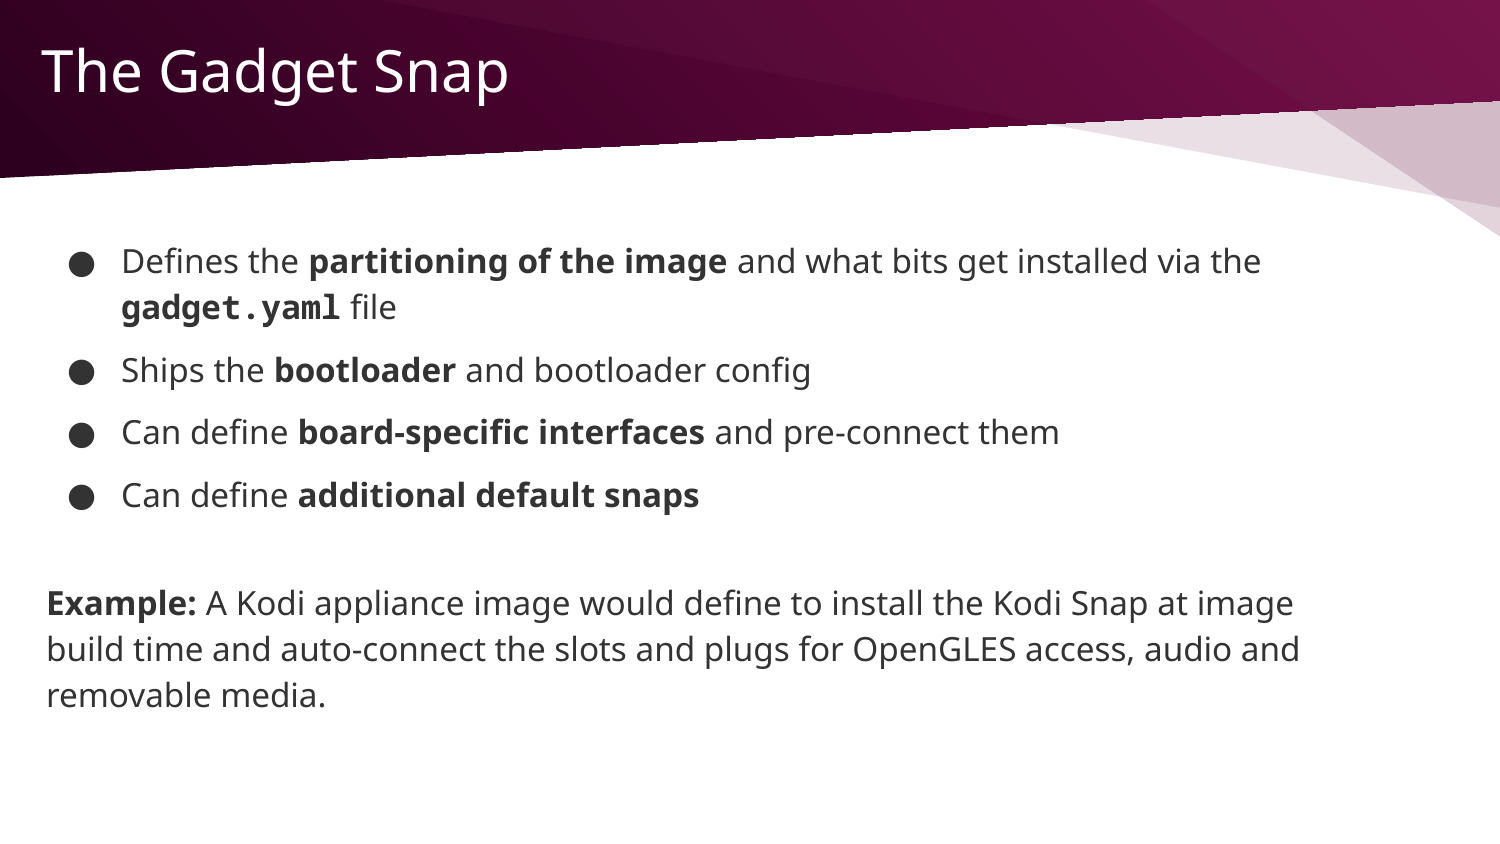

The Gadget Snap
# Defines the partitioning of the image and what bits get installed via the gadget.yaml file
Ships the bootloader and bootloader config
Can define board-specific interfaces and pre-connect them
Can define additional default snaps
Example: A Kodi appliance image would define to install the Kodi Snap at image build time and auto-connect the slots and plugs for OpenGLES access, audio and removable media.